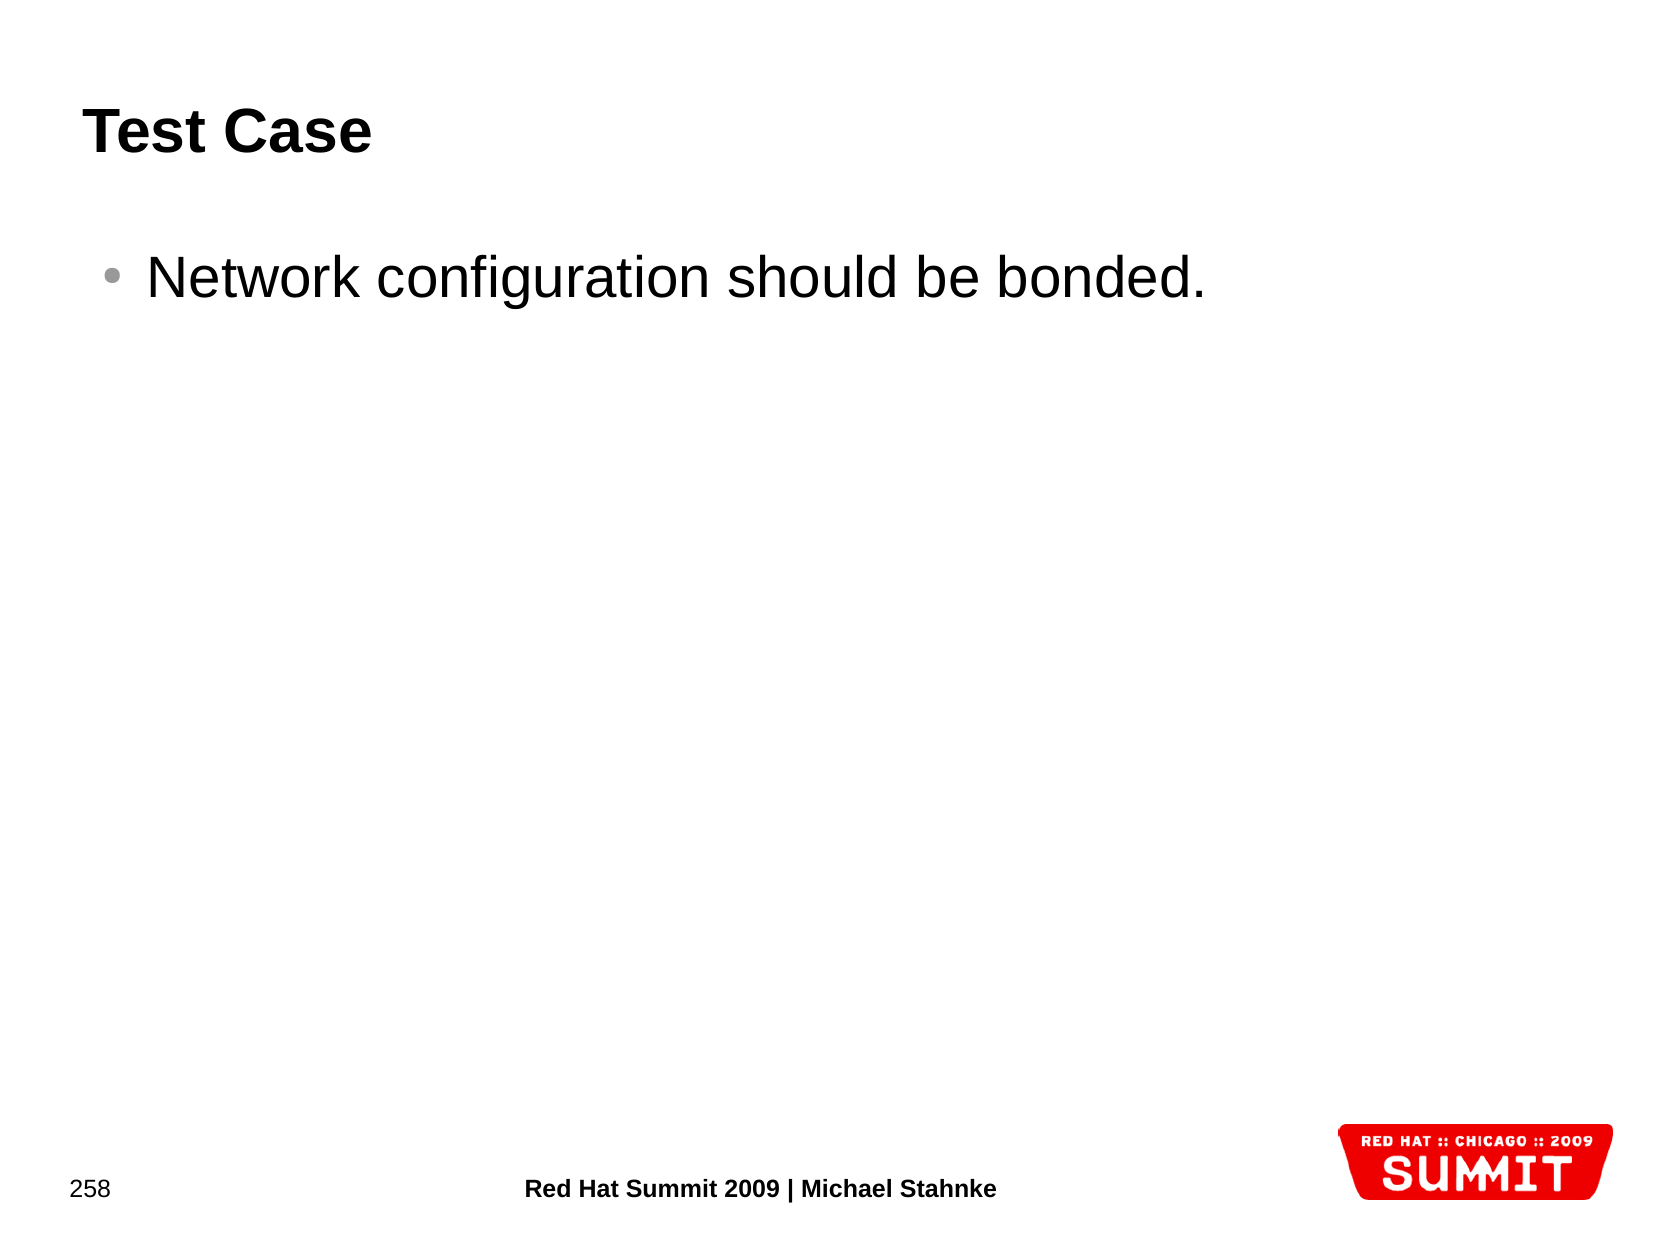

# Test Case
Network configuration should be bonded.